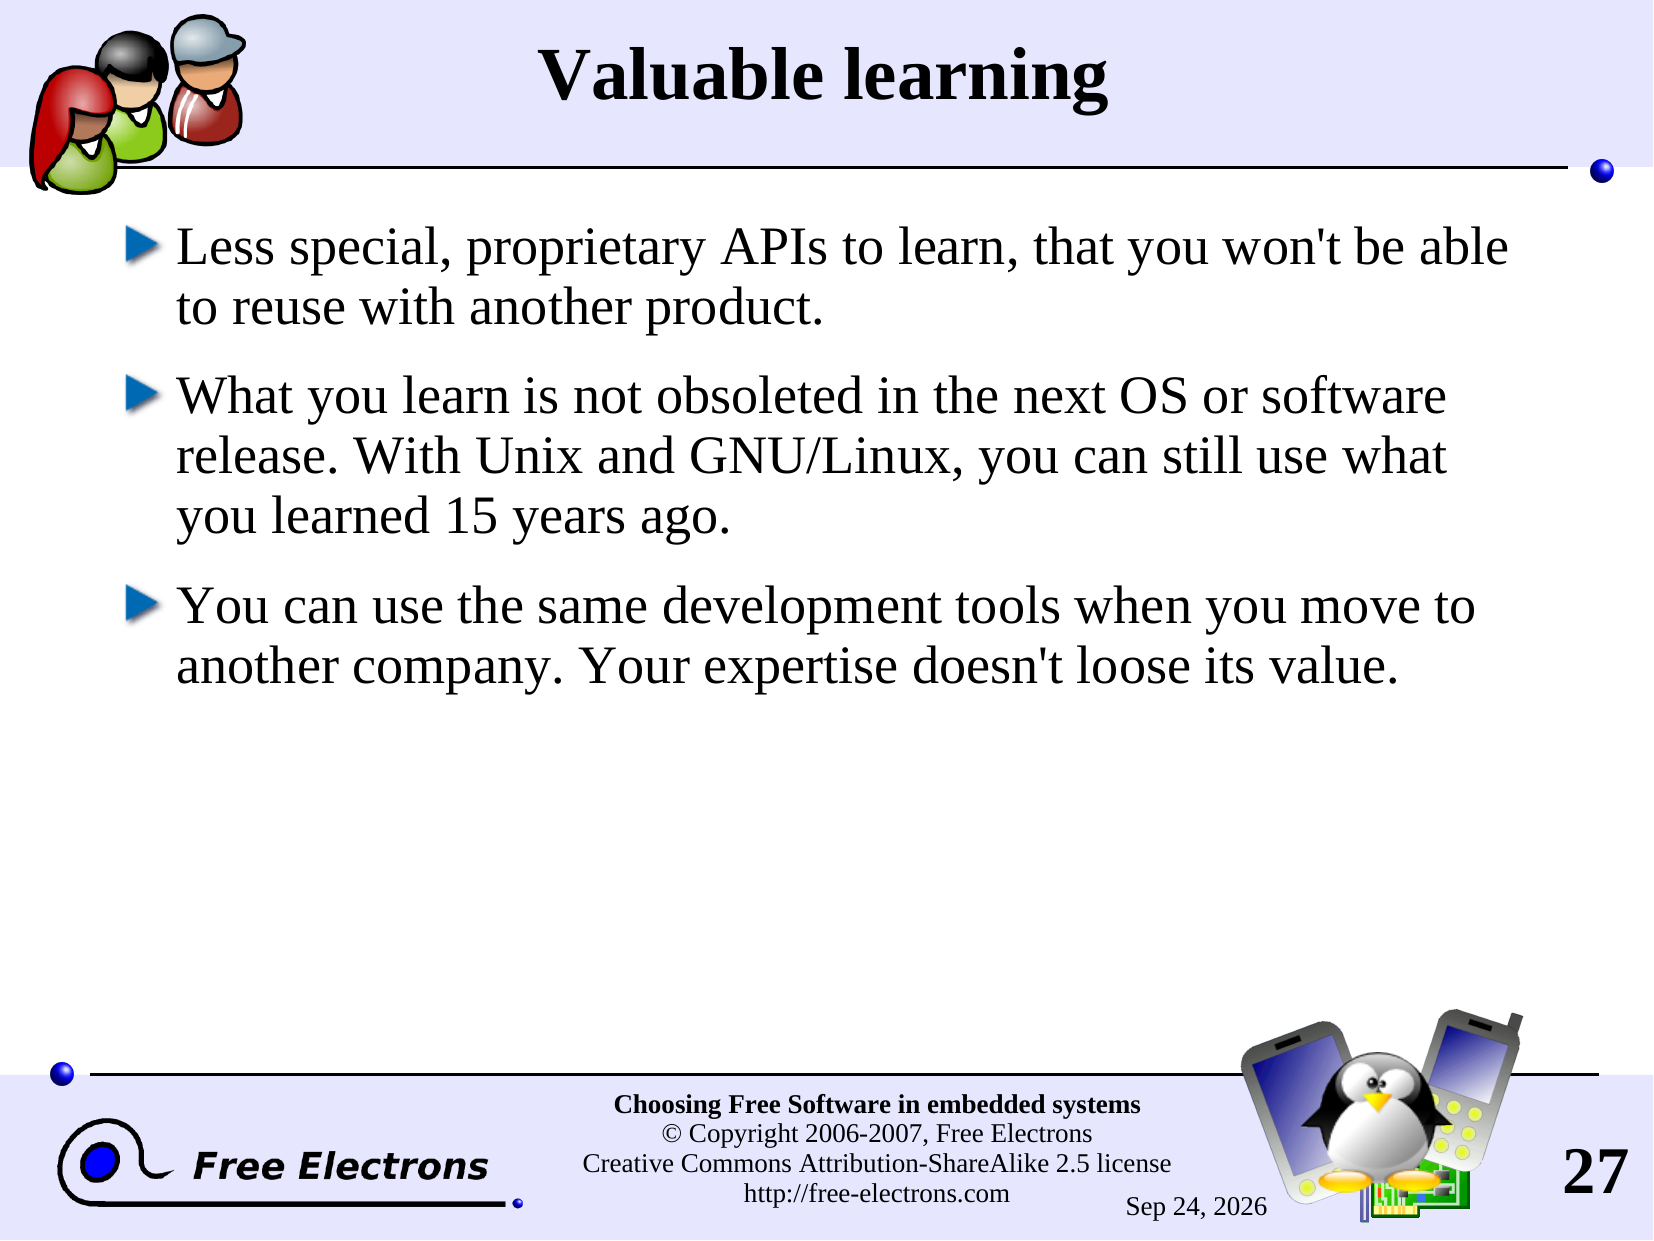

# Valuable learning
Less special, proprietary APIs to learn, that you won't be able to reuse with another product.
What you learn is not obsoleted in the next OS or software release. With Unix and GNU/Linux, you can still use what you learned 15 years ago.
You can use the same development tools when you move to another company. Your expertise doesn't loose its value.